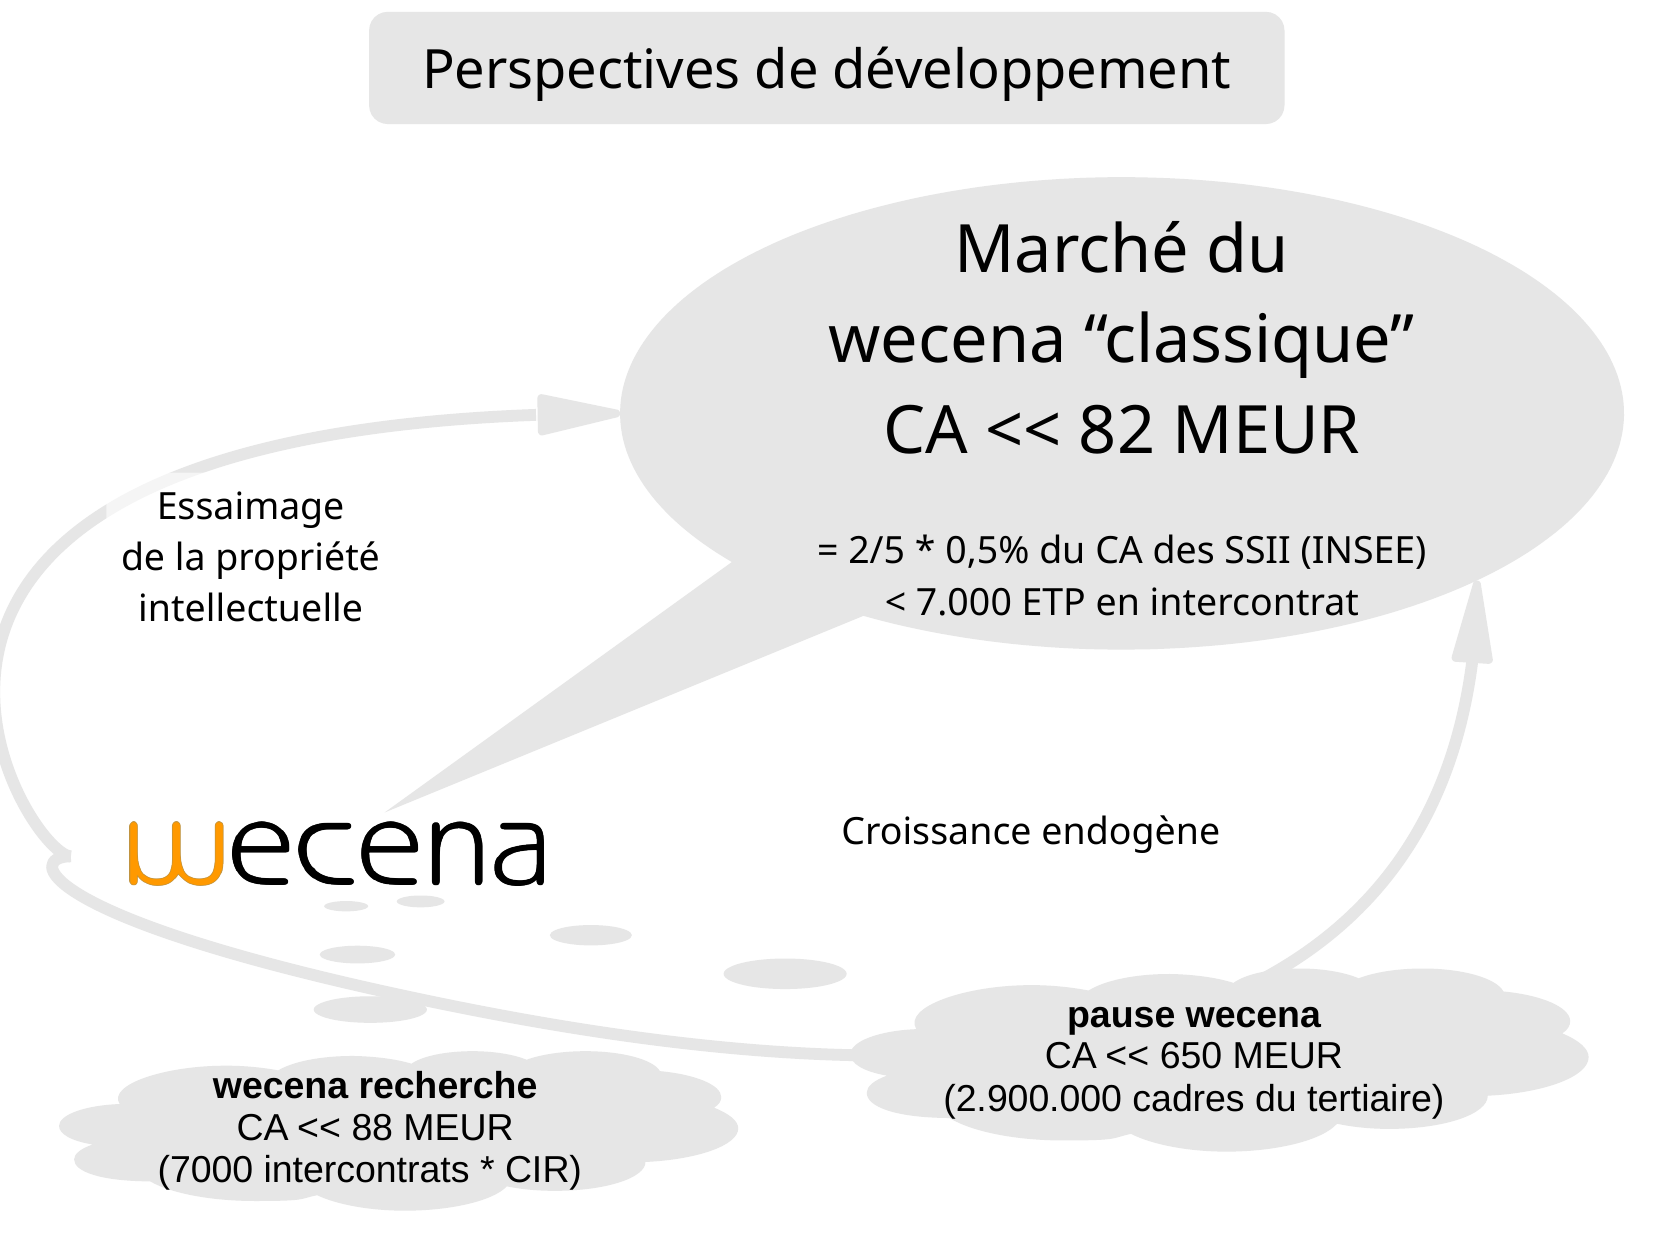

Perspectives de développement
Marché du
wecena “classique”
CA << 82 MEUR
= 2/5 * 0,5% du CA des SSII (INSEE)
< 7.000 ETP en intercontrat
Essaimage
de la propriété
intellectuelle
Croissance endogène
pause wecena
CA << 650 MEUR
(2.900.000 cadres du tertiaire)
wecena recherche
CA << 88 MEUR
(7000 intercontrats * CIR)